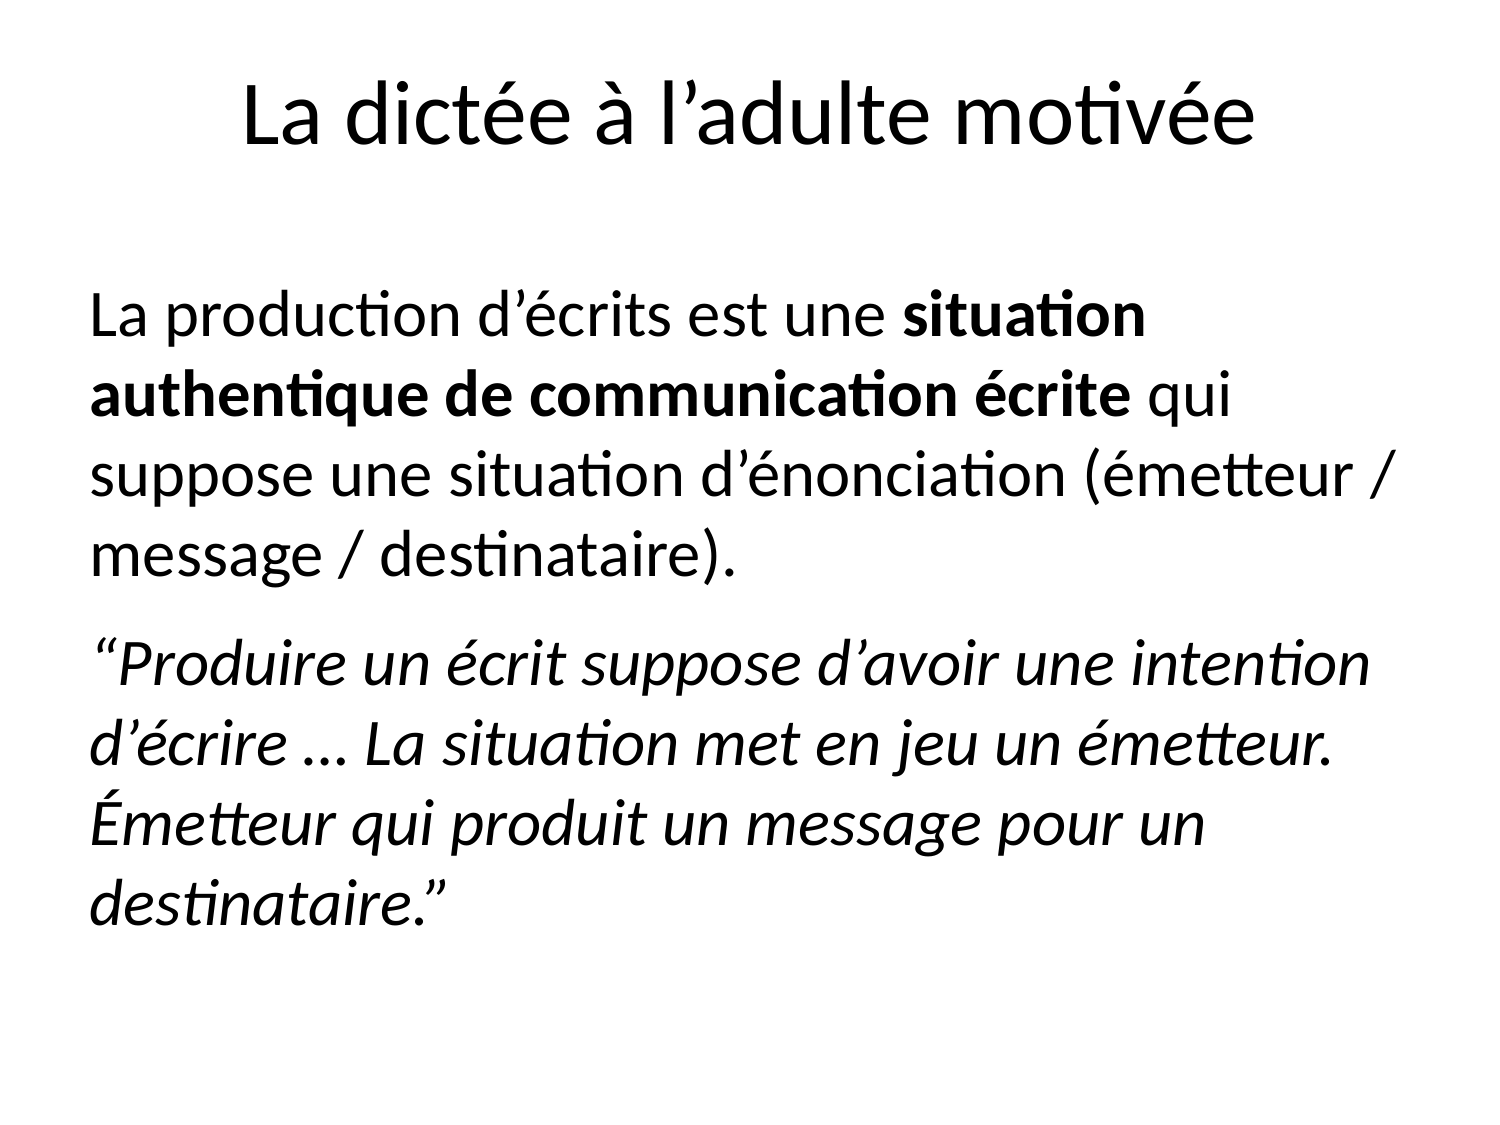

# La dictée à l’adulte motivée
La production d’écrits est une situation authentique de communication écrite qui suppose une situation d’énonciation (émetteur / message / destinataire).
“Produire un écrit suppose d’avoir une intention d’écrire … La situation met en jeu un émetteur. Émetteur qui produit un message pour un destinataire.”